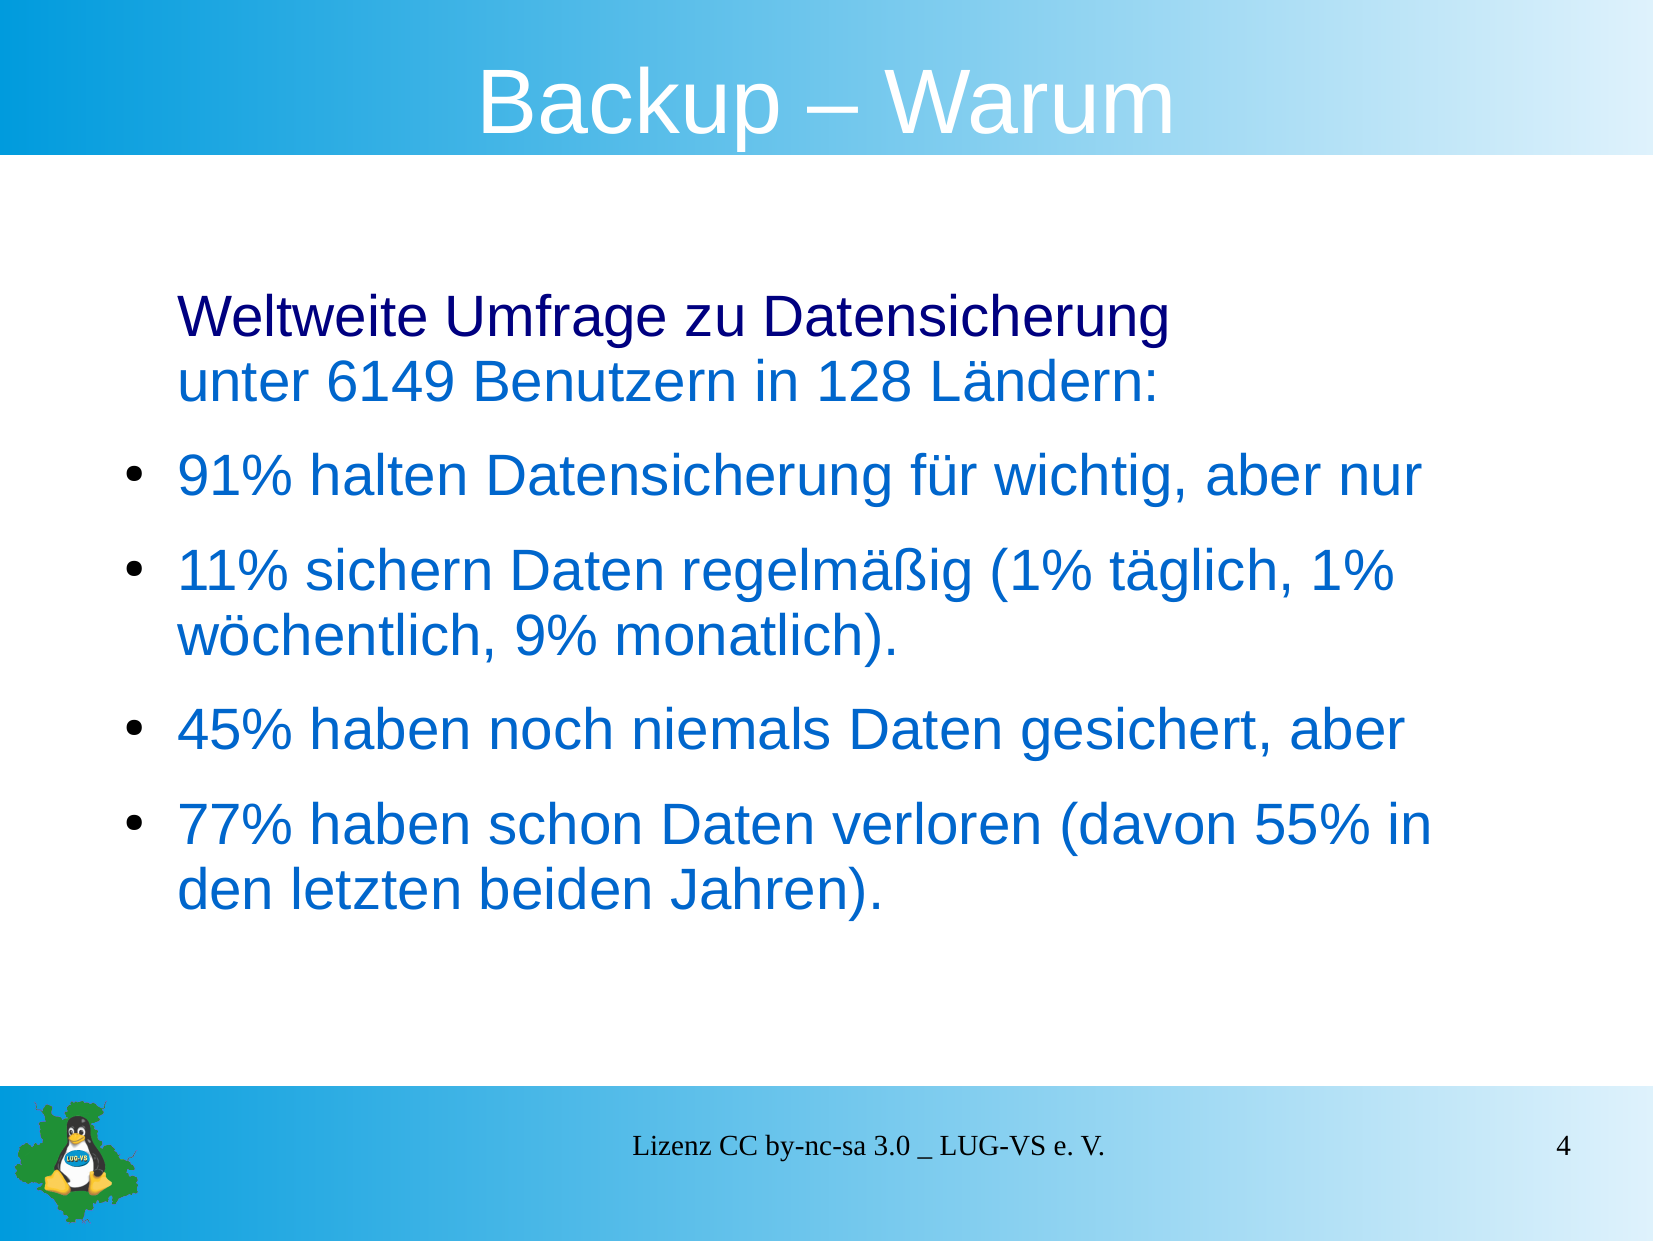

# Backup – Warum
Weltweite Umfrage zu Datensicherung
unter 6149 Benutzern in 128 Ländern:
91% halten Datensicherung für wichtig, aber nur
11% sichern Daten regelmäßig (1% täglich, 1% wöchentlich, 9% monatlich).
45% haben noch niemals Daten gesichert, aber
77% haben schon Daten verloren (davon 55% in den letzten beiden Jahren).